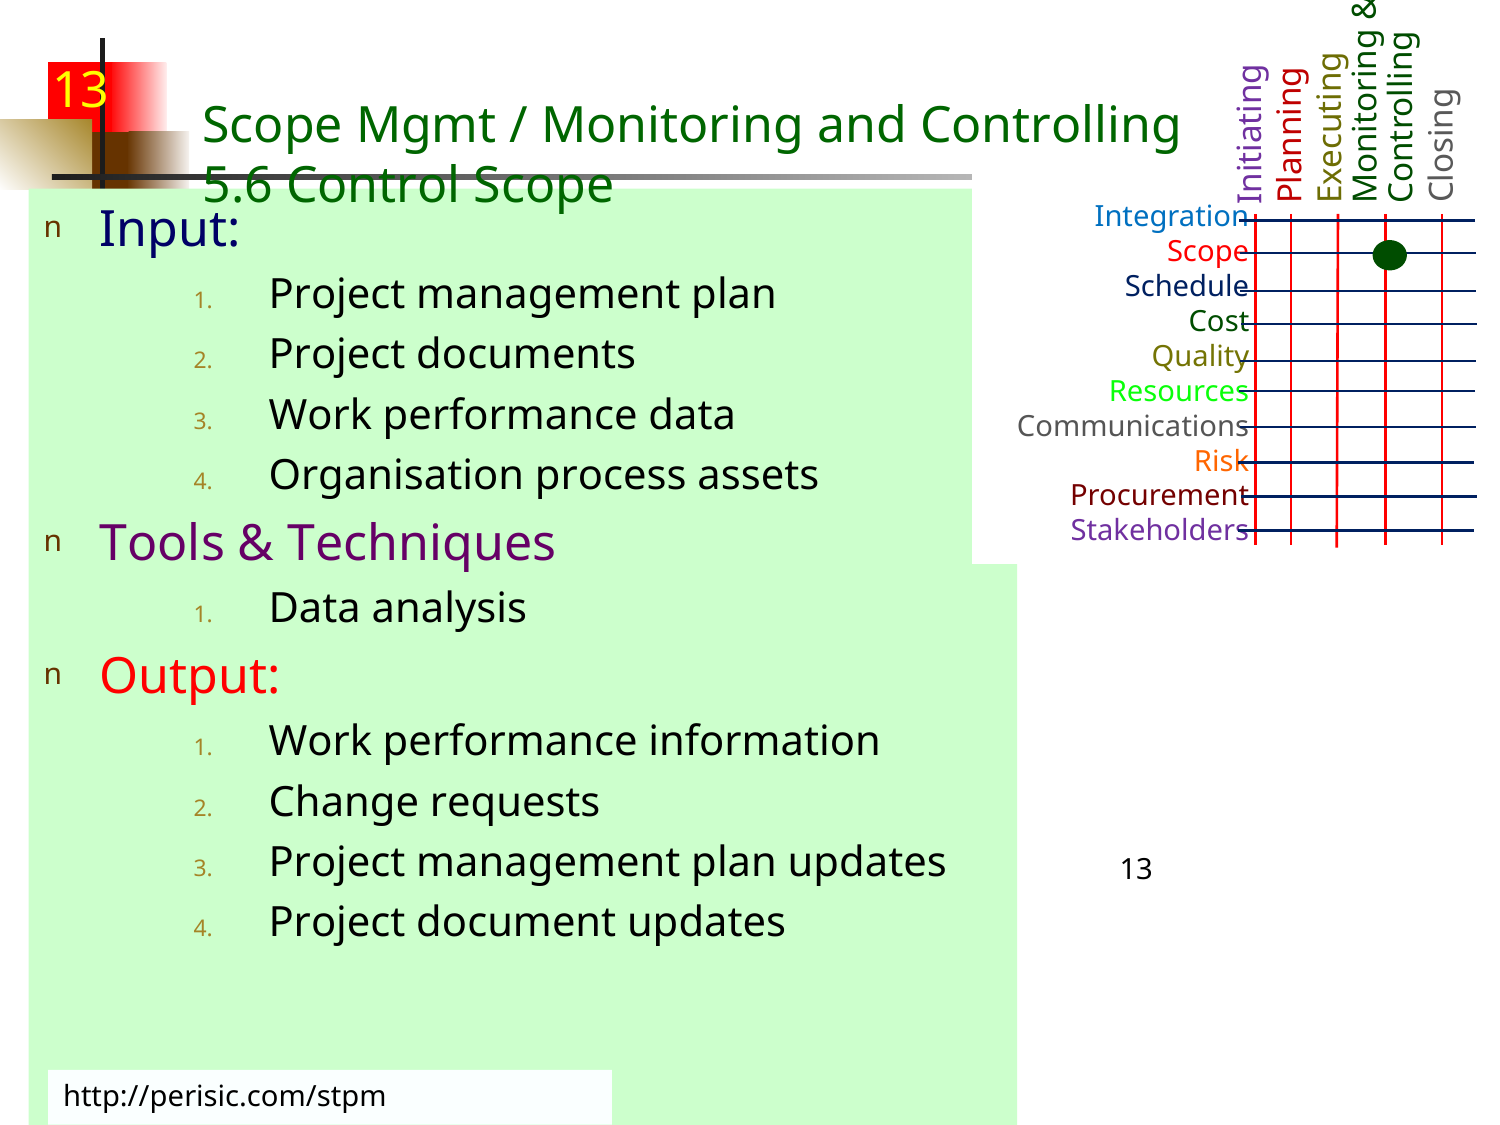

Initiating
Planning
Executing
Monitoring &
Controlling
Closing
Integration
Scope
Schedule
Cost
Quality
Resources
Communications
Risk
Procurement
Stakeholders
Scope Mgmt / Monitoring and Controlling
5.6 Control Scope
# Input:
Project management plan
Project documents
Work performance data
Organisation process assets
Tools & Techniques
Data analysis
Output:
Work performance information
Change requests
Project management plan updates
Project document updates
12
http://perisic.com/stpm